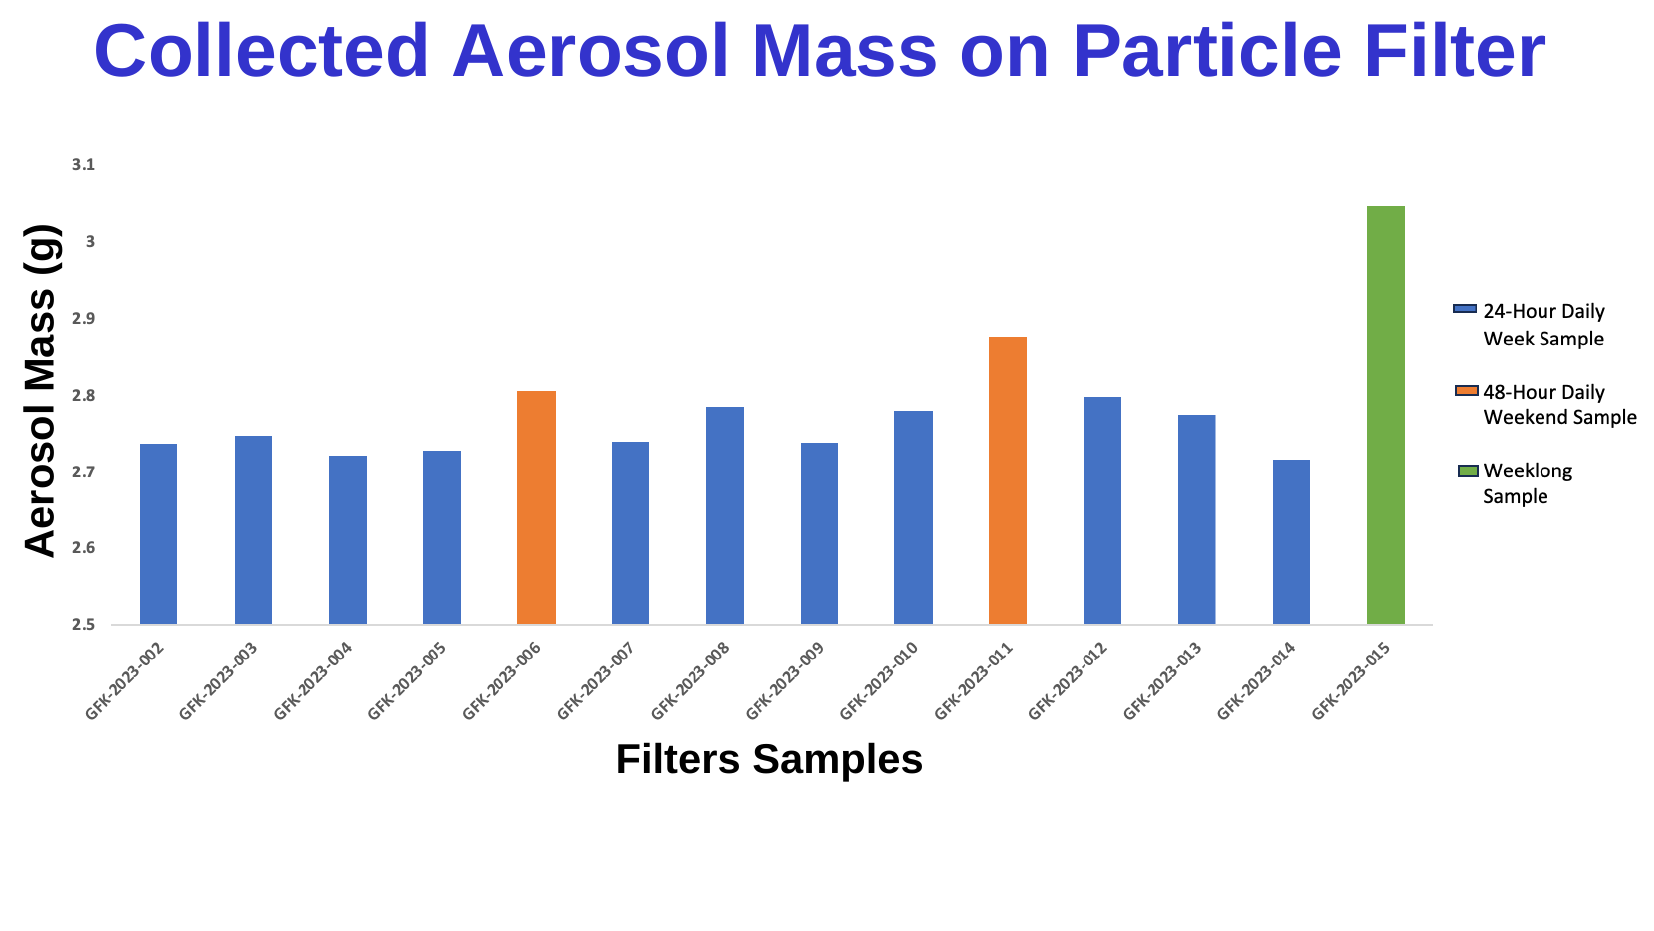

# Collected Aerosol Mass on Particle Filter
Aerosol Mass (g)
Filters Samples